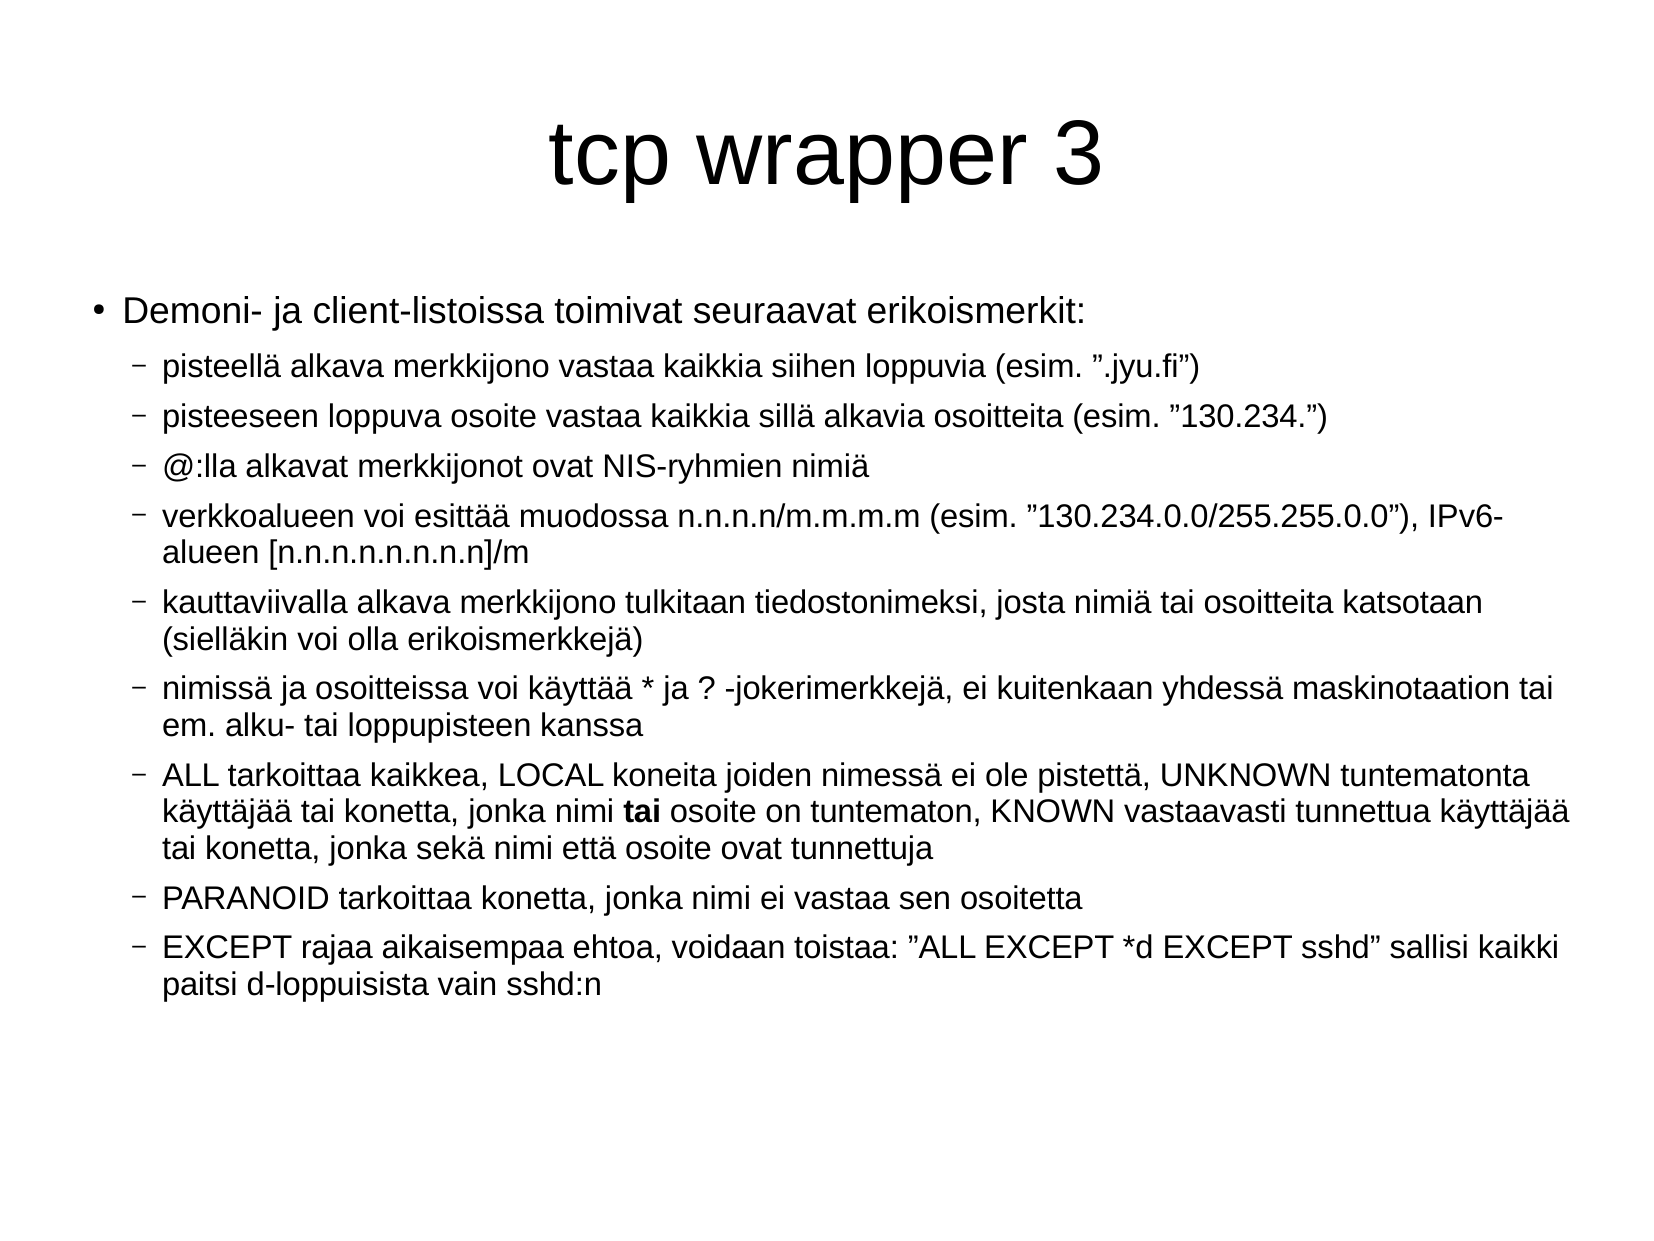

# tcp wrapper 3
Demoni- ja client-listoissa toimivat seuraavat erikoismerkit:
pisteellä alkava merkkijono vastaa kaikkia siihen loppuvia (esim. ”.jyu.fi”)
pisteeseen loppuva osoite vastaa kaikkia sillä alkavia osoitteita (esim. ”130.234.”)
@:lla alkavat merkkijonot ovat NIS-ryhmien nimiä
verkkoalueen voi esittää muodossa n.n.n.n/m.m.m.m (esim. ”130.234.0.0/255.255.0.0”), IPv6-alueen [n.n.n.n.n.n.n.n]/m
kauttaviivalla alkava merkkijono tulkitaan tiedostonimeksi, josta nimiä tai osoitteita katsotaan (sielläkin voi olla erikoismerkkejä)
nimissä ja osoitteissa voi käyttää * ja ? -jokerimerkkejä, ei kuitenkaan yhdessä maskinotaation tai em. alku- tai loppupisteen kanssa
ALL tarkoittaa kaikkea, LOCAL koneita joiden nimessä ei ole pistettä, UNKNOWN tuntematonta käyttäjää tai konetta, jonka nimi tai osoite on tuntematon, KNOWN vastaavasti tunnettua käyttäjää tai konetta, jonka sekä nimi että osoite ovat tunnettuja
PARANOID tarkoittaa konetta, jonka nimi ei vastaa sen osoitetta
EXCEPT rajaa aikaisempaa ehtoa, voidaan toistaa: ”ALL EXCEPT *d EXCEPT sshd” sallisi kaikki paitsi d-loppuisista vain sshd:n